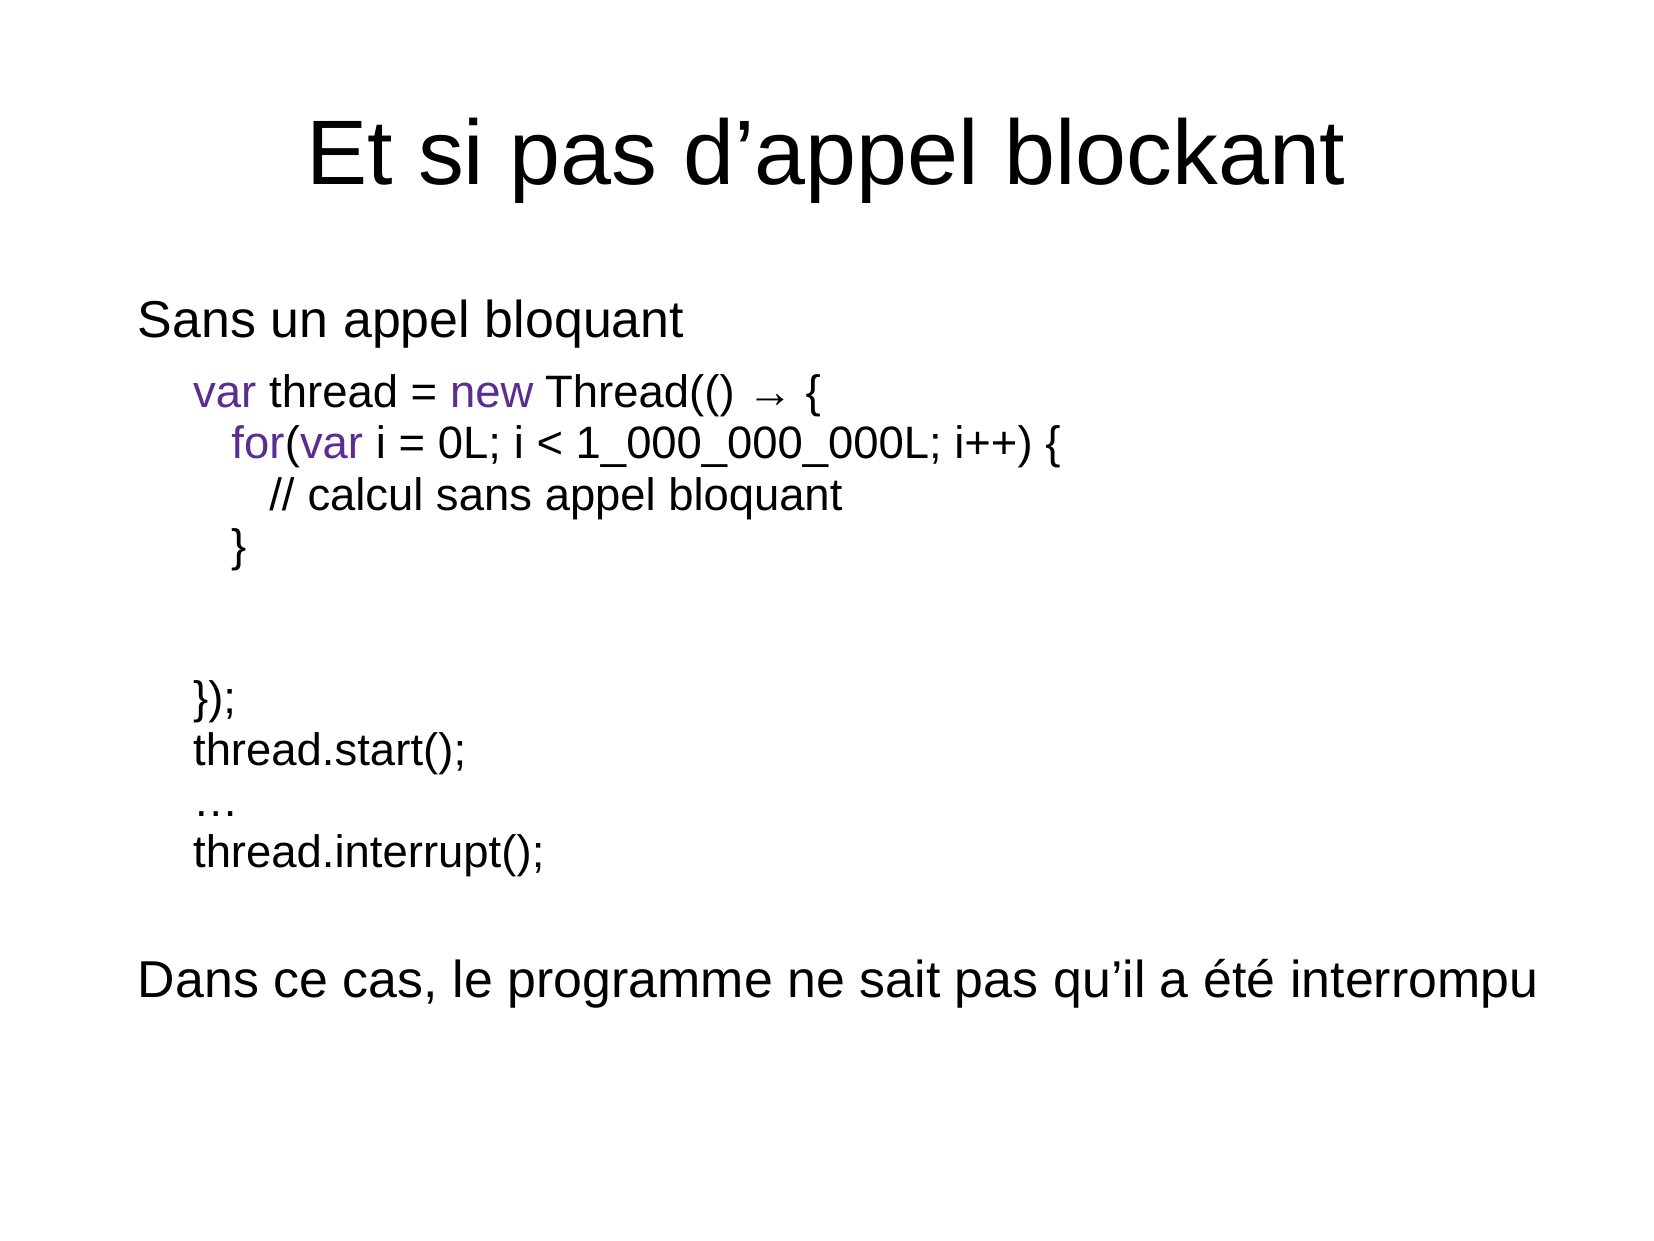

# Et si pas d’appel blockant
Sans un appel bloquant
var thread = new Thread(() → {
 for(var i = 0L; i < 1_000_000_000L; i++) {
 // calcul sans appel bloquant
 }
});
thread.start();
…
thread.interrupt();
Dans ce cas, le programme ne sait pas qu’il a été interrompu